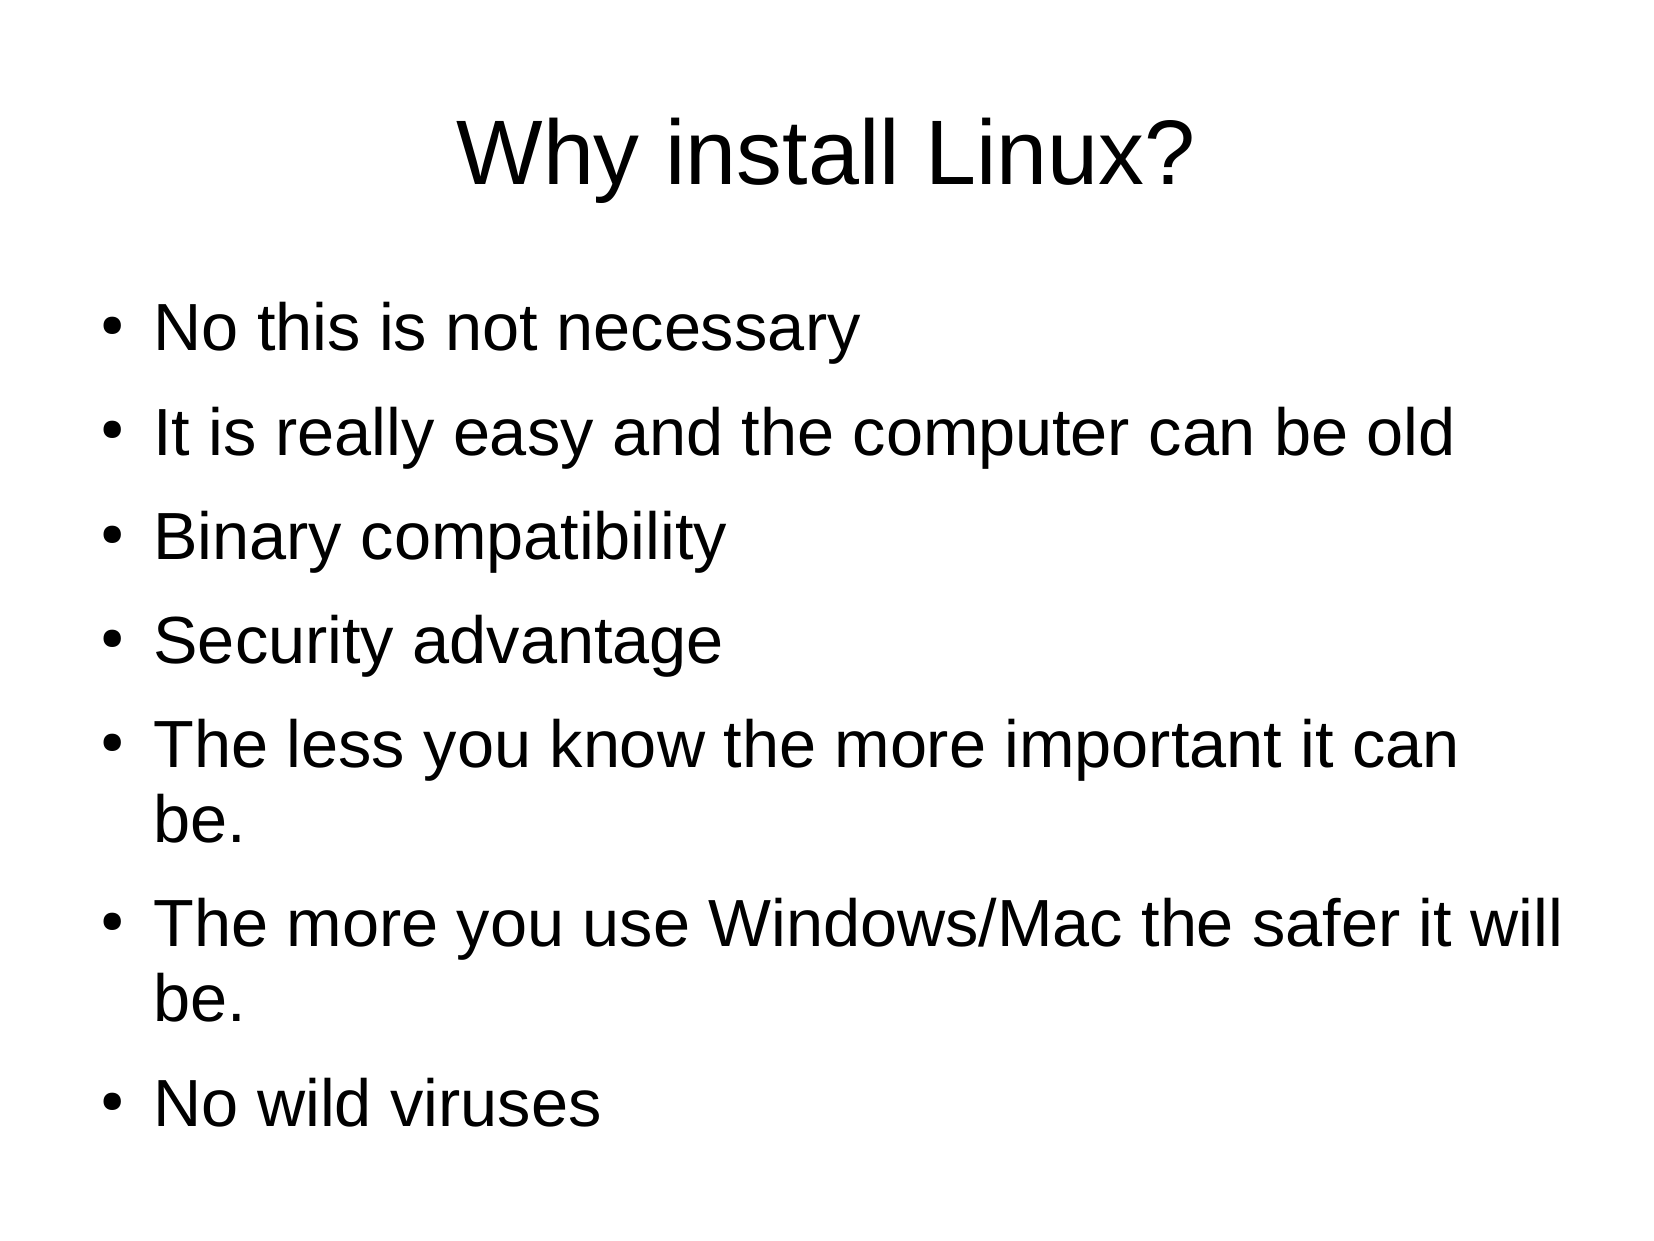

# Why install Linux?
No this is not necessary
It is really easy and the computer can be old
Binary compatibility
Security advantage
The less you know the more important it can be.
The more you use Windows/Mac the safer it will be.
No wild viruses